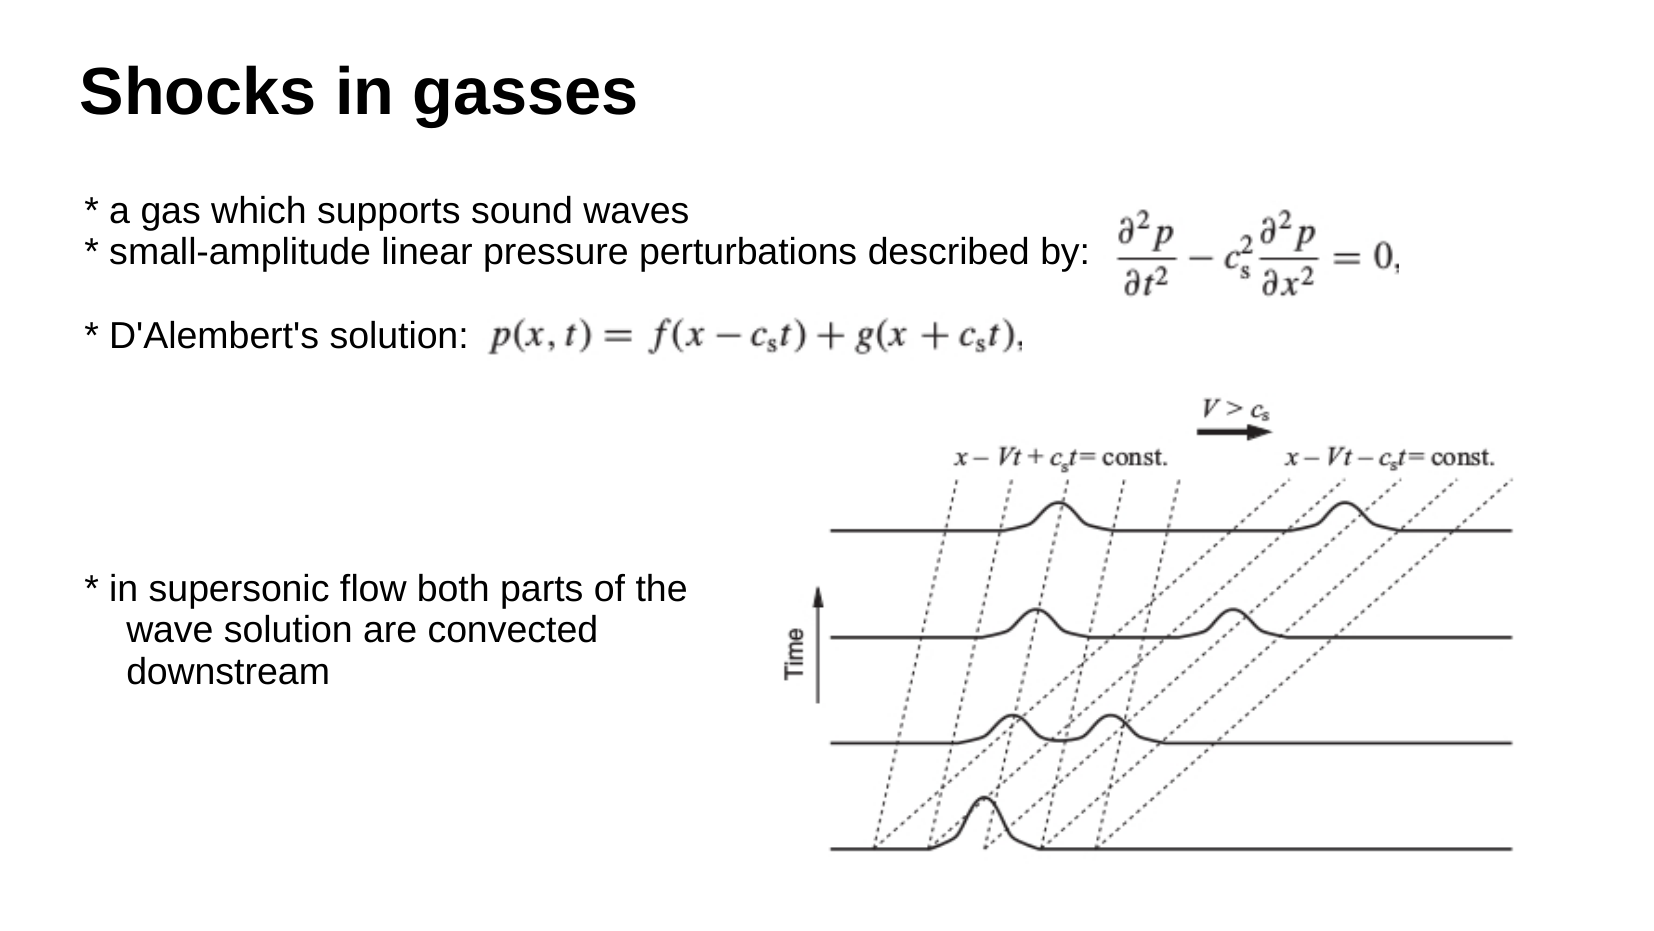

Shocks in gasses
* a gas which supports sound waves
* small-amplitude linear pressure perturbations described by:
* D'Alembert's solution:
* in supersonic flow both parts of the
 wave solution are convected
 downstream